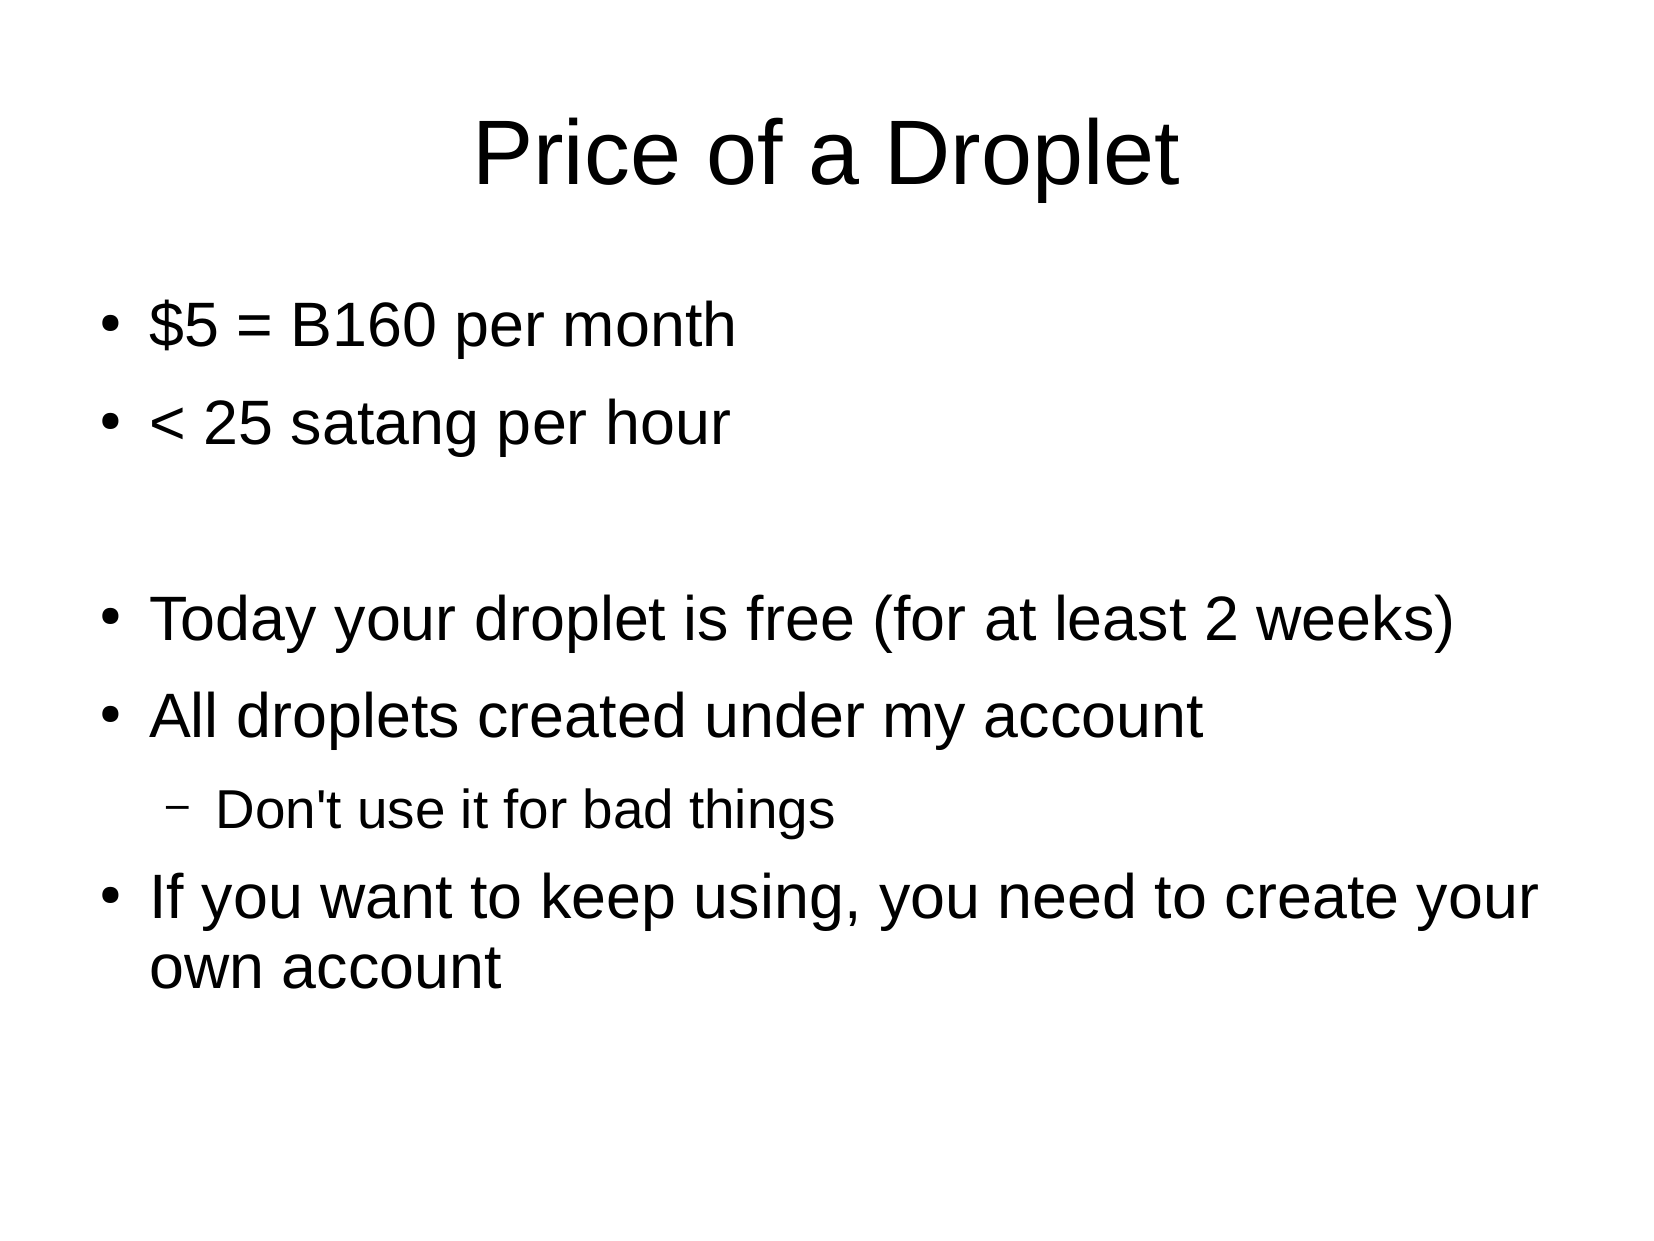

# Price of a Droplet
$5 = B160 per month
< 25 satang per hour
Today your droplet is free (for at least 2 weeks)
All droplets created under my account
Don't use it for bad things
If you want to keep using, you need to create your own account